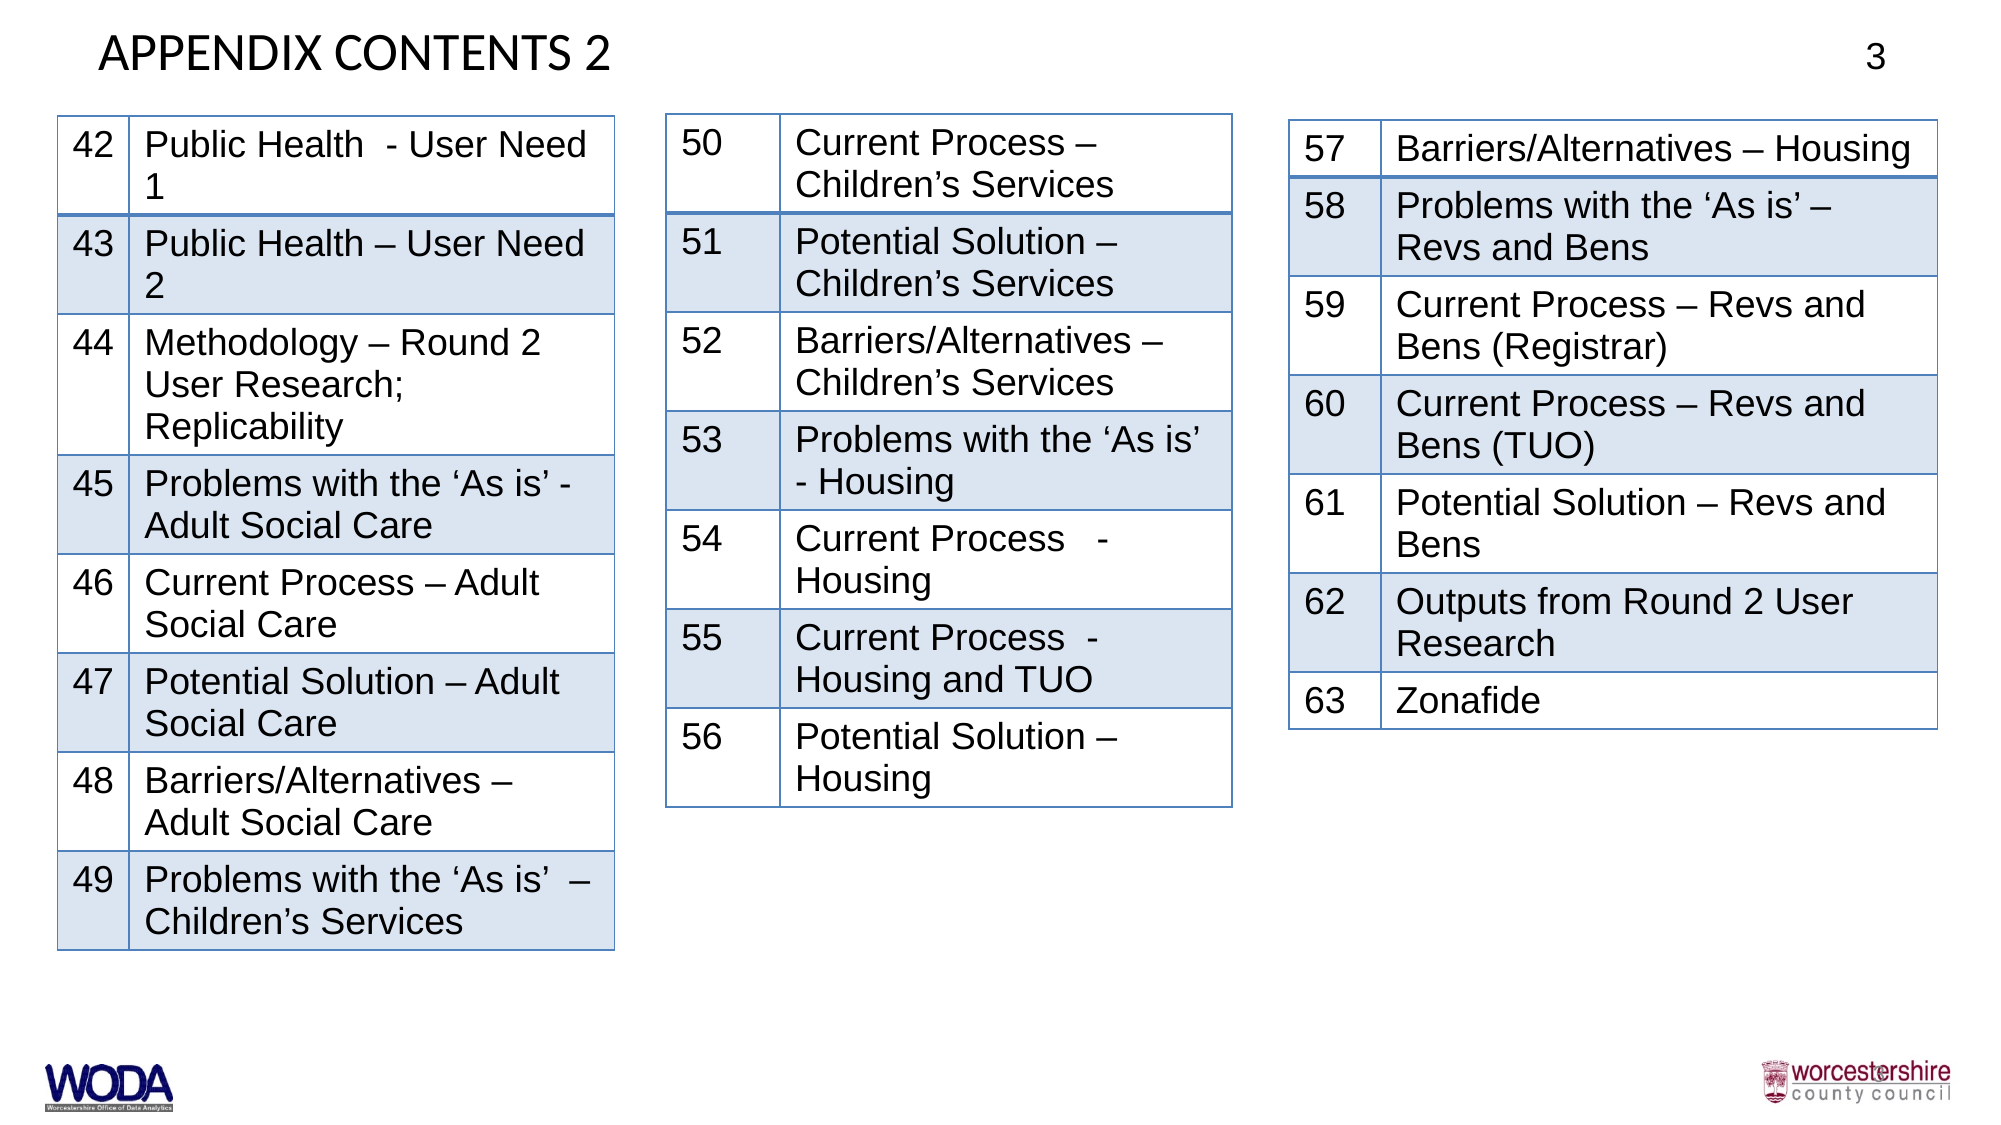

APPENDIX CONTENTS 2
| 50 | Current Process – Children’s Services |
| --- | --- |
| 51 | Potential Solution – Children’s Services |
| 52 | Barriers/Alternatives – Children’s Services |
| 53 | Problems with the ‘As is’ - Housing |
| 54 | Current Process - Housing |
| 55 | Current Process - Housing and TUO |
| 56 | Potential Solution – Housing |
| 42 | Public Health - User Need 1 |
| --- | --- |
| 43 | Public Health – User Need 2 |
| 44 | Methodology – Round 2 User Research; Replicability |
| 45 | Problems with the ‘As is’ - Adult Social Care |
| 46 | Current Process – Adult Social Care |
| 47 | Potential Solution – Adult Social Care |
| 48 | Barriers/Alternatives – Adult Social Care |
| 49 | Problems with the ‘As is’ – Children’s Services |
| 57 | Barriers/Alternatives – Housing |
| --- | --- |
| 58 | Problems with the ‘As is’ – Revs and Bens |
| 59 | Current Process – Revs and Bens (Registrar) |
| 60 | Current Process – Revs and Bens (TUO) |
| 61 | Potential Solution – Revs and Bens |
| 62 | Outputs from Round 2 User Research |
| 63 | Zonafide |